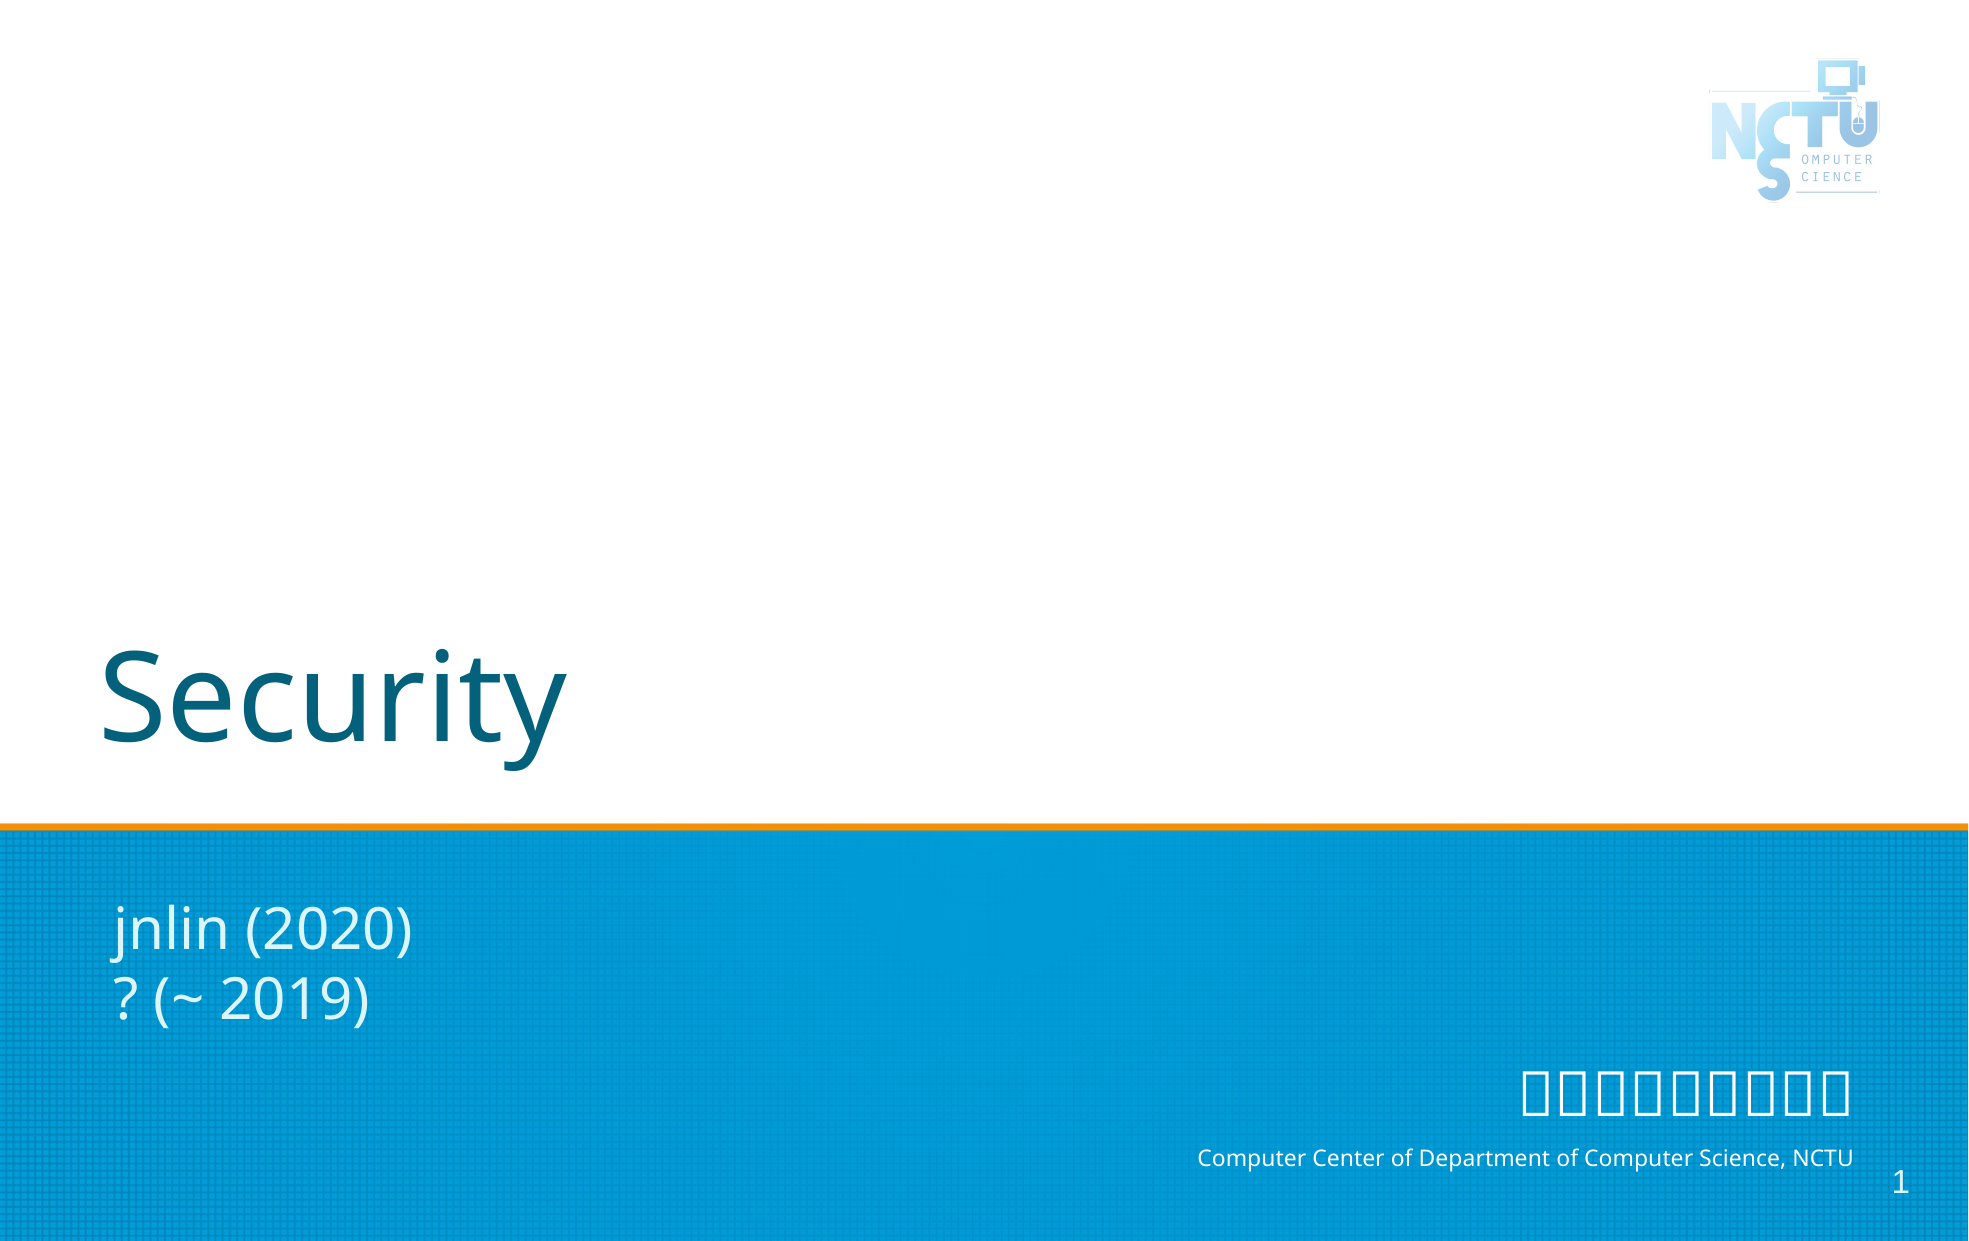

# Security
jnlin (2020)
? (~ 2019)